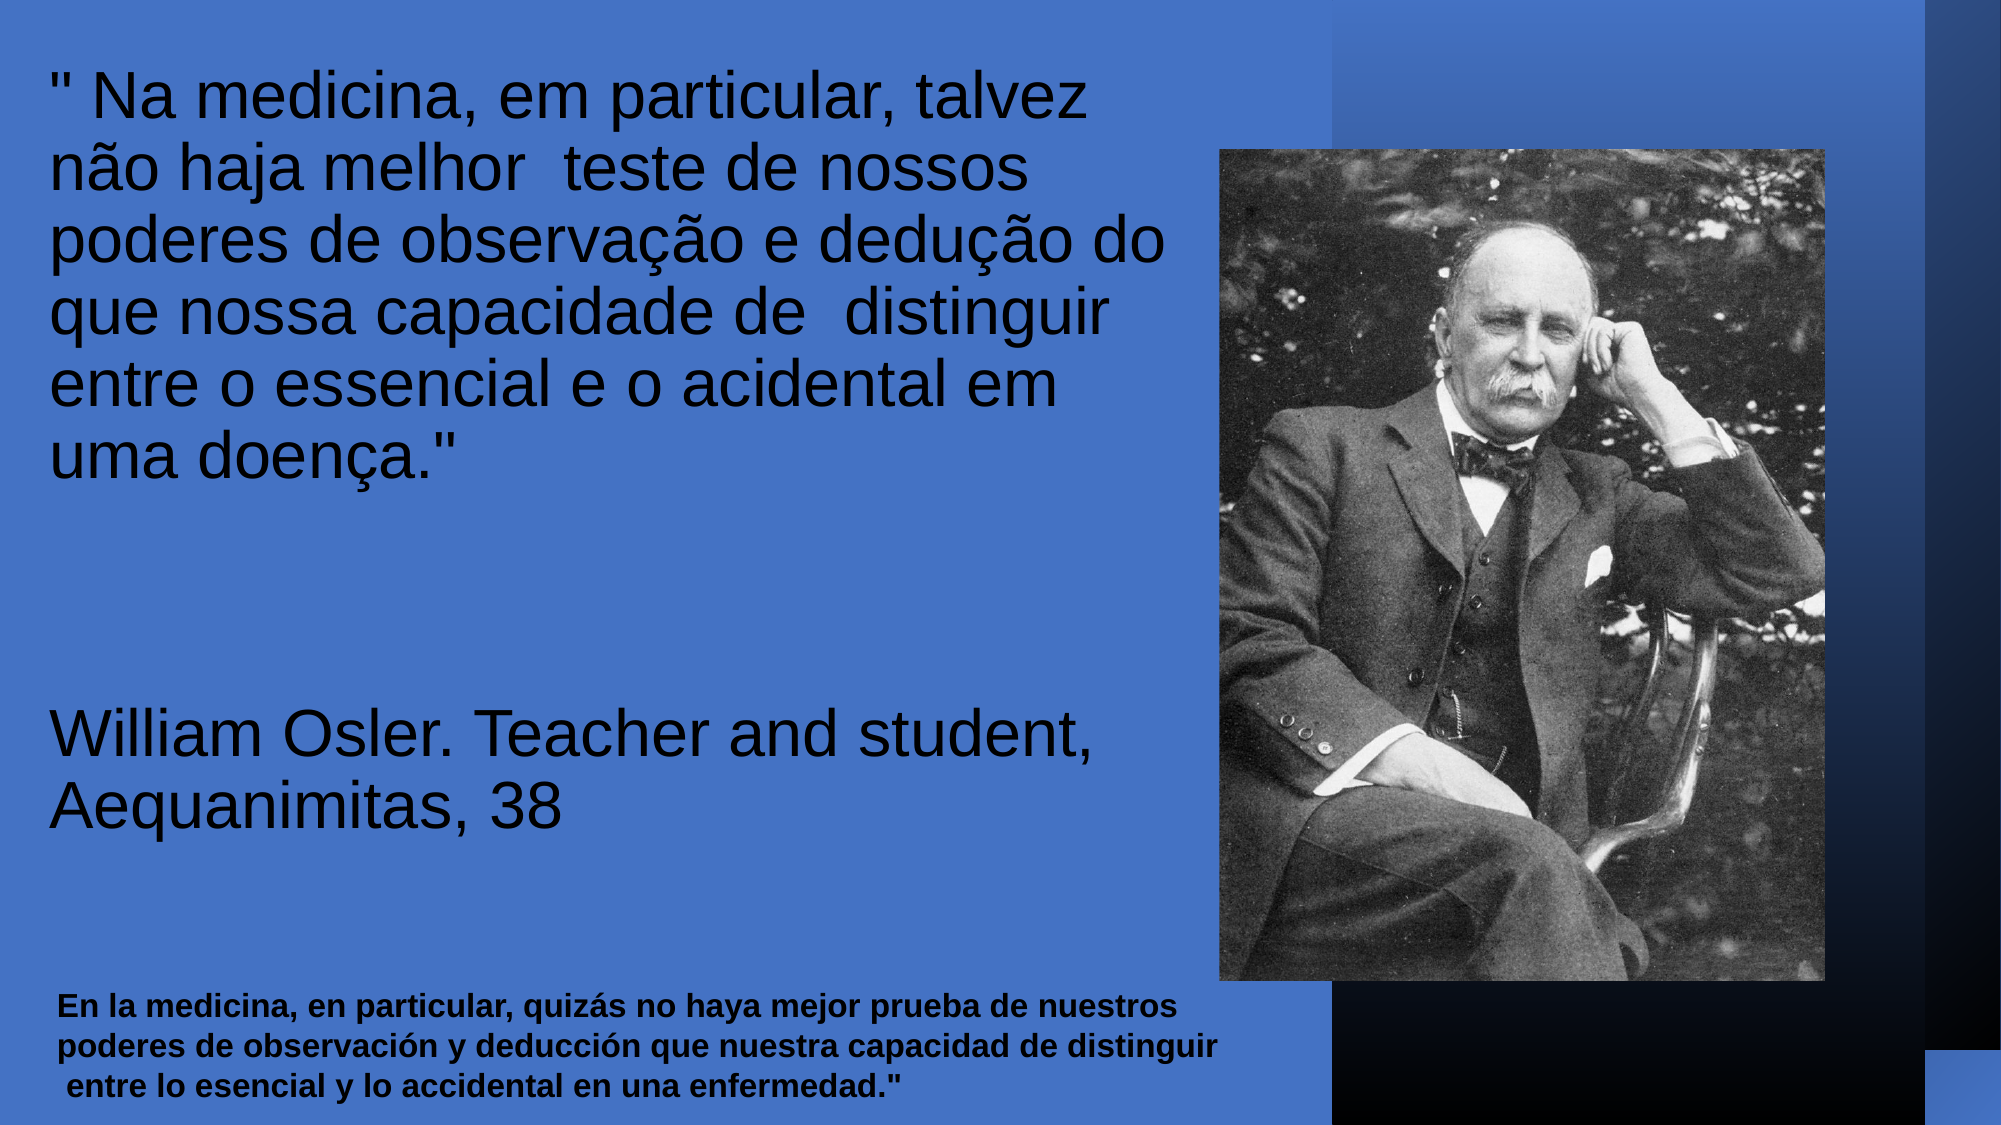

# " Na medicina, em particular, talvez não haja melhor teste de nossos poderes de observação e dedução do que nossa capacidade de distinguir entre o essencial e o acidental em uma doença."
William Osler. Teacher and student, Aequanimitas, 38
En la medicina, en particular, quizás no haya mejor prueba de nuestros
poderes de observación y deducción que nuestra capacidad de distinguir
 entre lo esencial y lo accidental en una enfermedad."